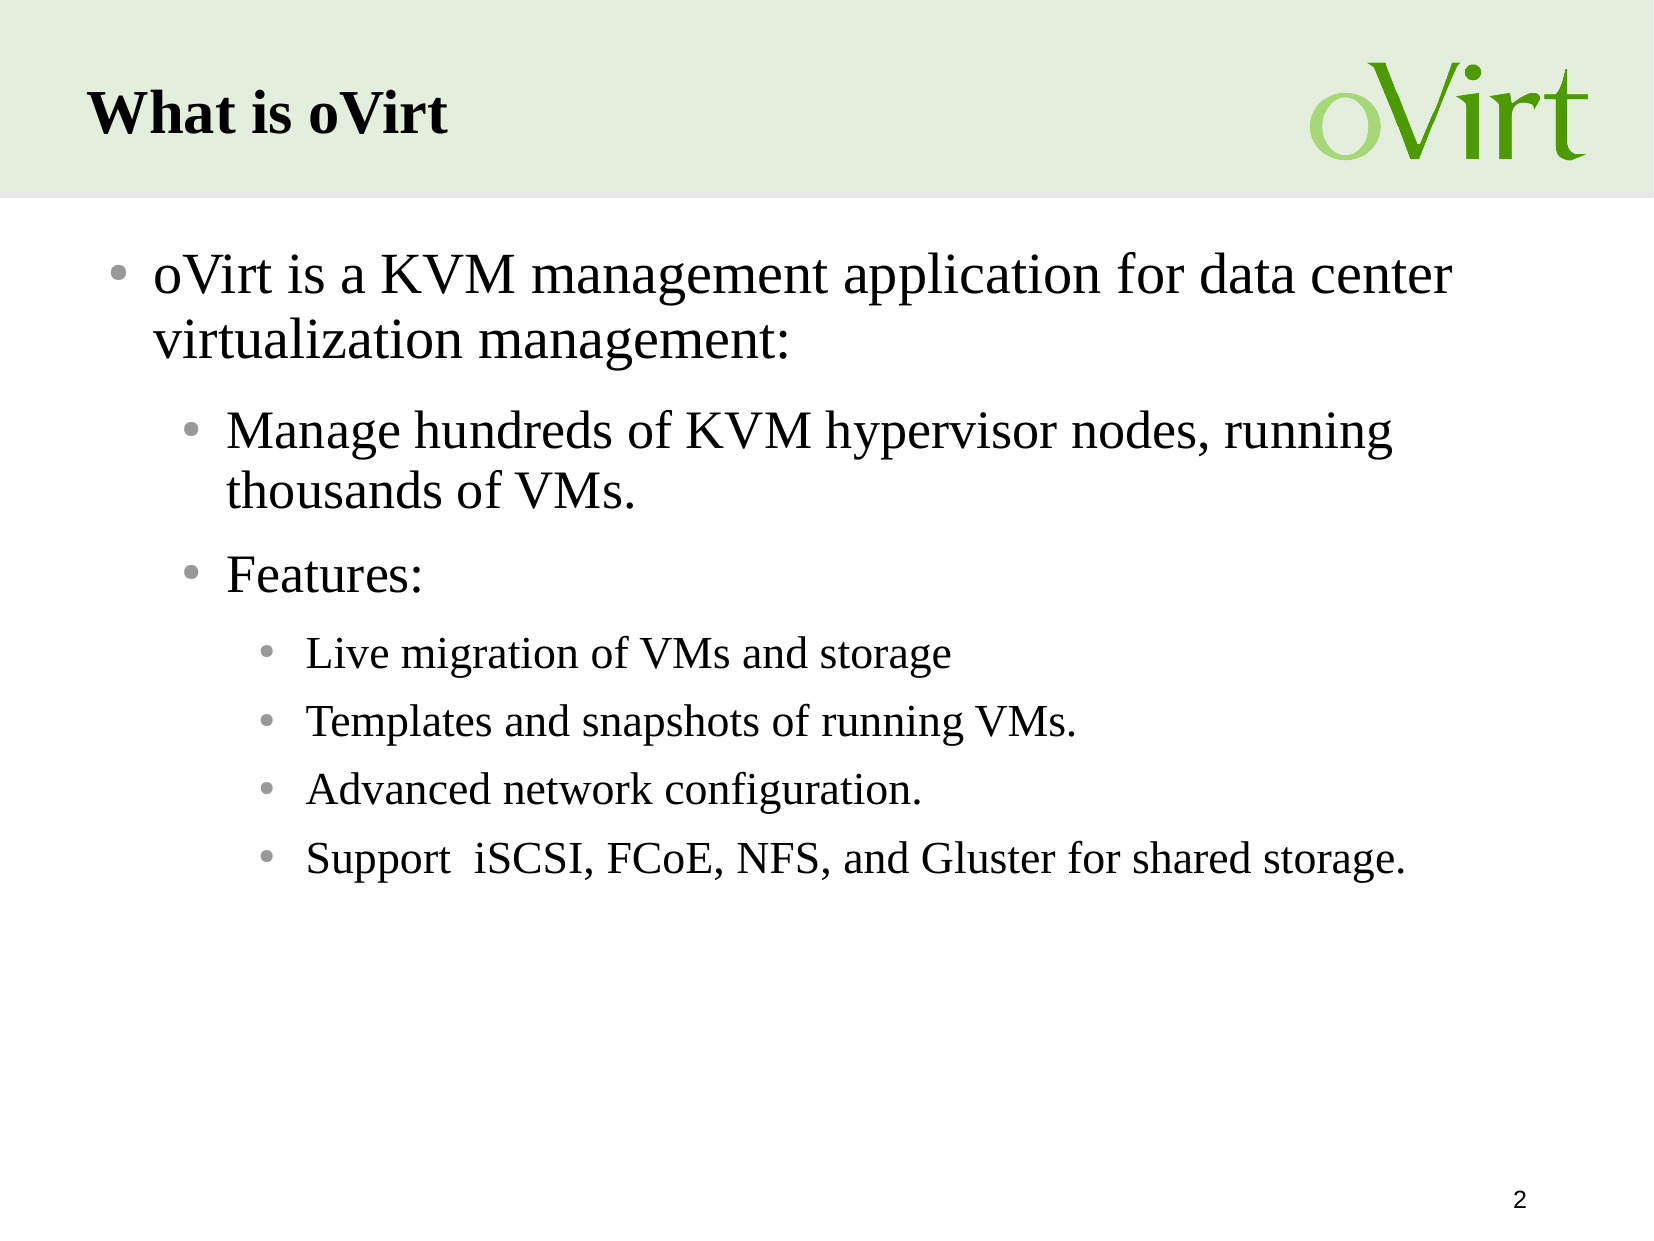

# What is oVirt
oVirt is a KVM management application for data center virtualization management:
Manage hundreds of KVM hypervisor nodes, running thousands of VMs.
Features:
Live migration of VMs and storage
Templates and snapshots of running VMs.
Advanced network configuration.
Support iSCSI, FCoE, NFS, and Gluster for shared storage.